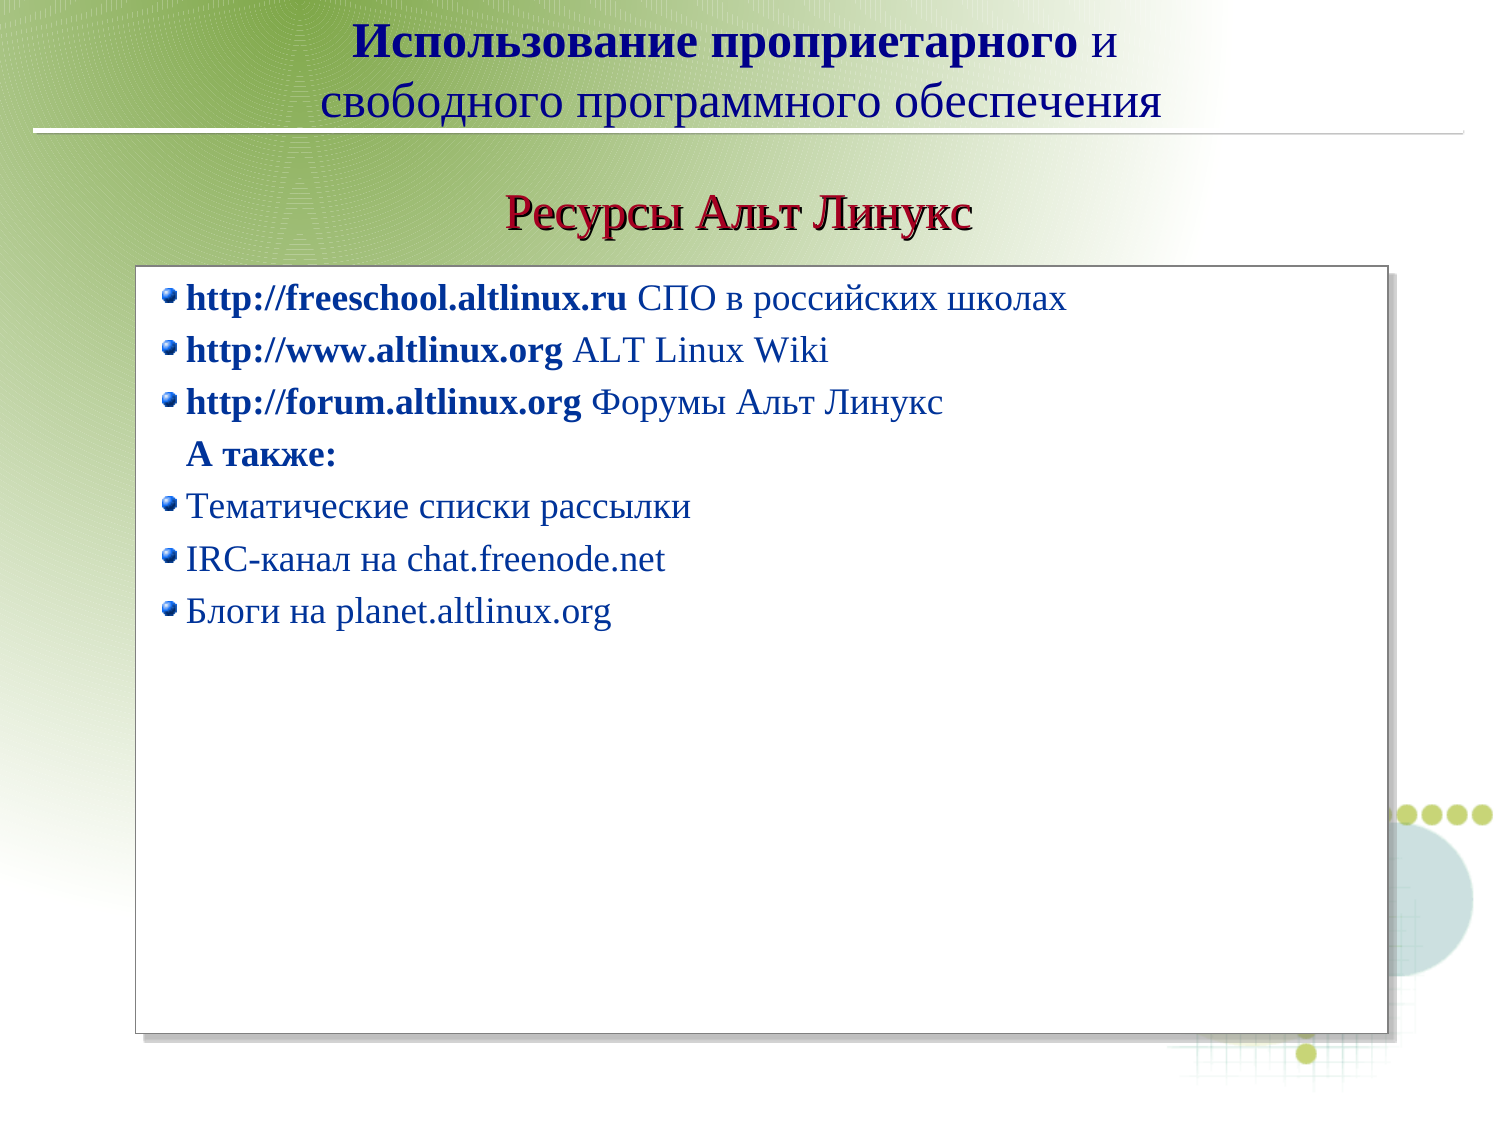

Использование проприетарного и
свободного программного обеспечения
Ресурсы Альт Линукс
 http://freeschool.altlinux.ru СПО в российских школах
 http://www.altlinux.org ALT Linux Wiki
 http://forum.altlinux.org Форумы Альт Линукс
 А также:
 Тематические списки рассылки
 IRC-канал на chat.freenode.net
 Блоги на planet.altlinux.org